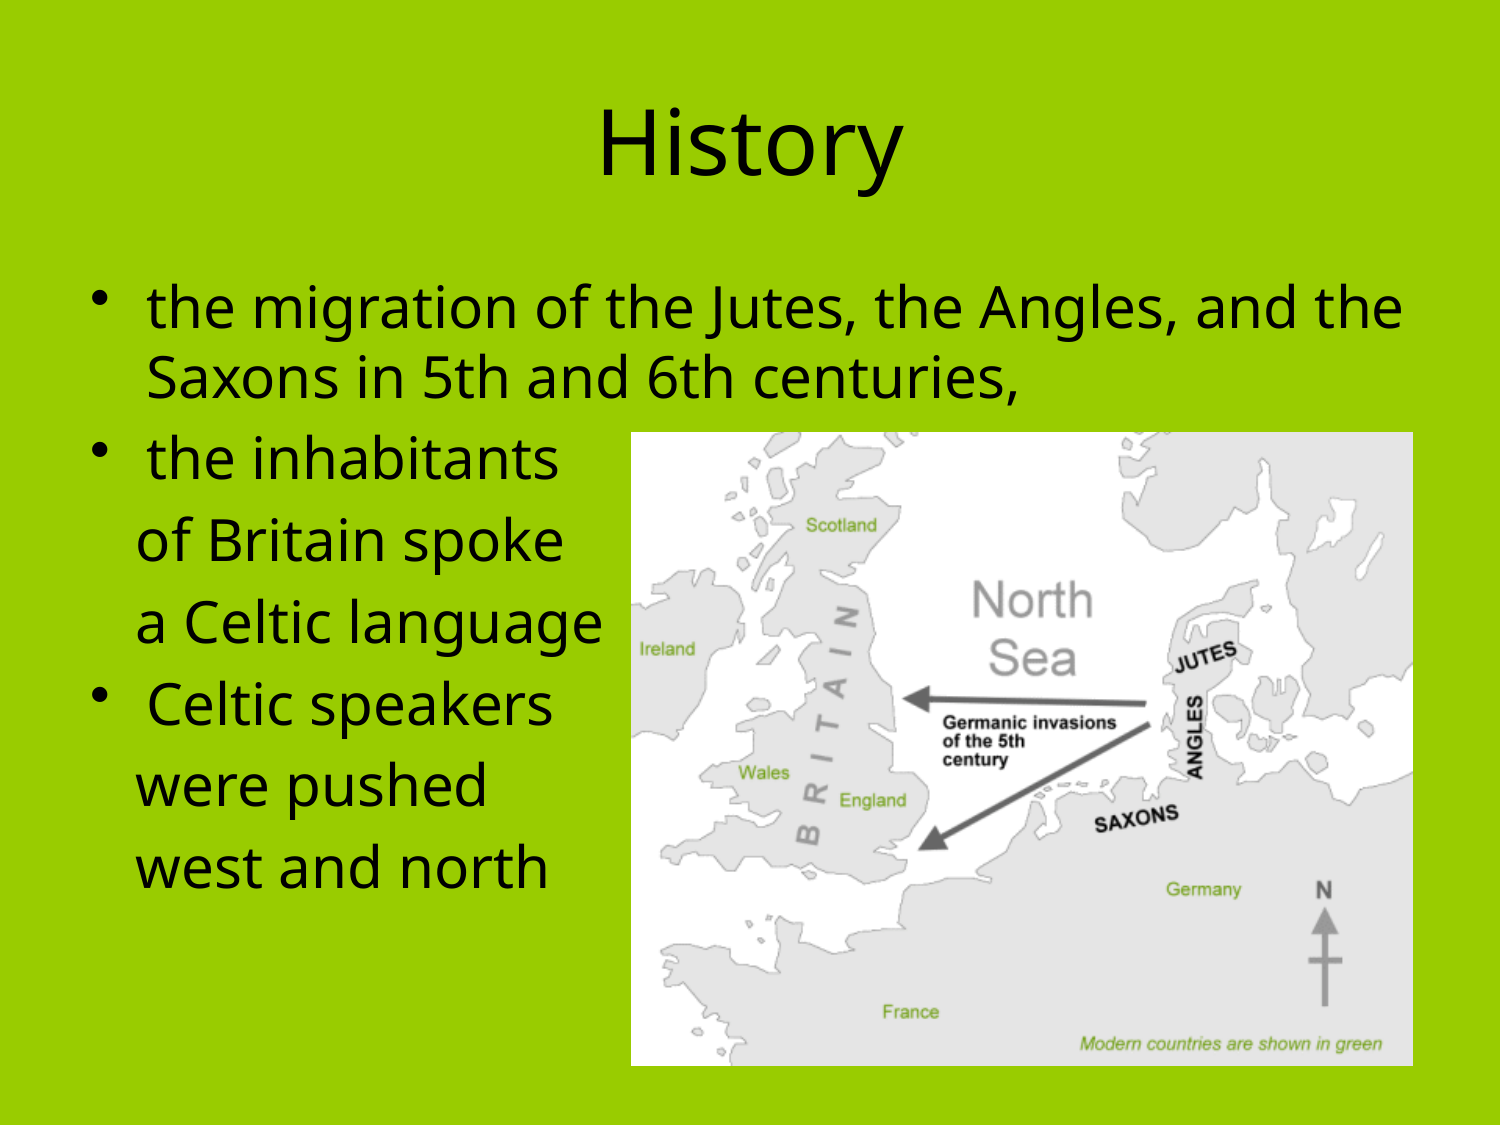

# History
the migration of the Jutes, the Angles, and the Saxons in 5th and 6th centuries,
the inhabitants
 of Britain spoke
 a Celtic language
Celtic speakers
 were pushed
 west and north